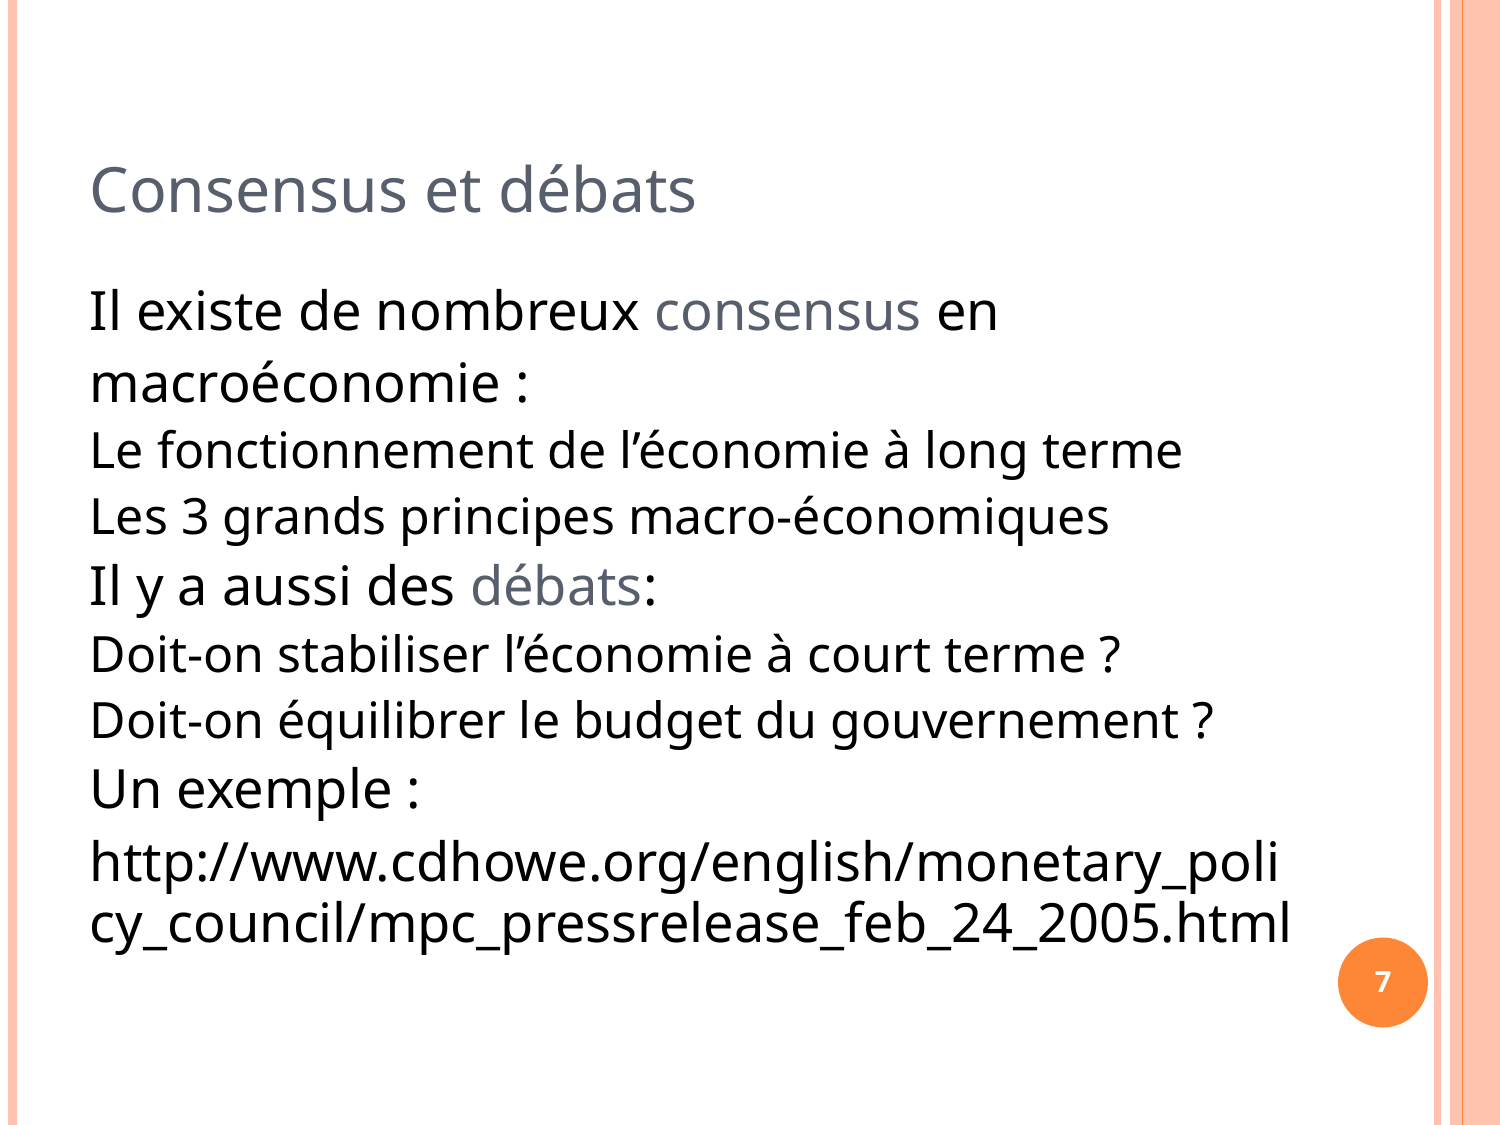

Consensus et débats
Il existe de nombreux consensus en macroéconomie :
Le fonctionnement de l’économie à long terme
Les 3 grands principes macro-économiques
Il y a aussi des débats:
Doit-on stabiliser l’économie à court terme ?
Doit-on équilibrer le budget du gouvernement ?
Un exemple : http://www.cdhowe.org/english/monetary_policy_council/mpc_pressrelease_feb_24_2005.html